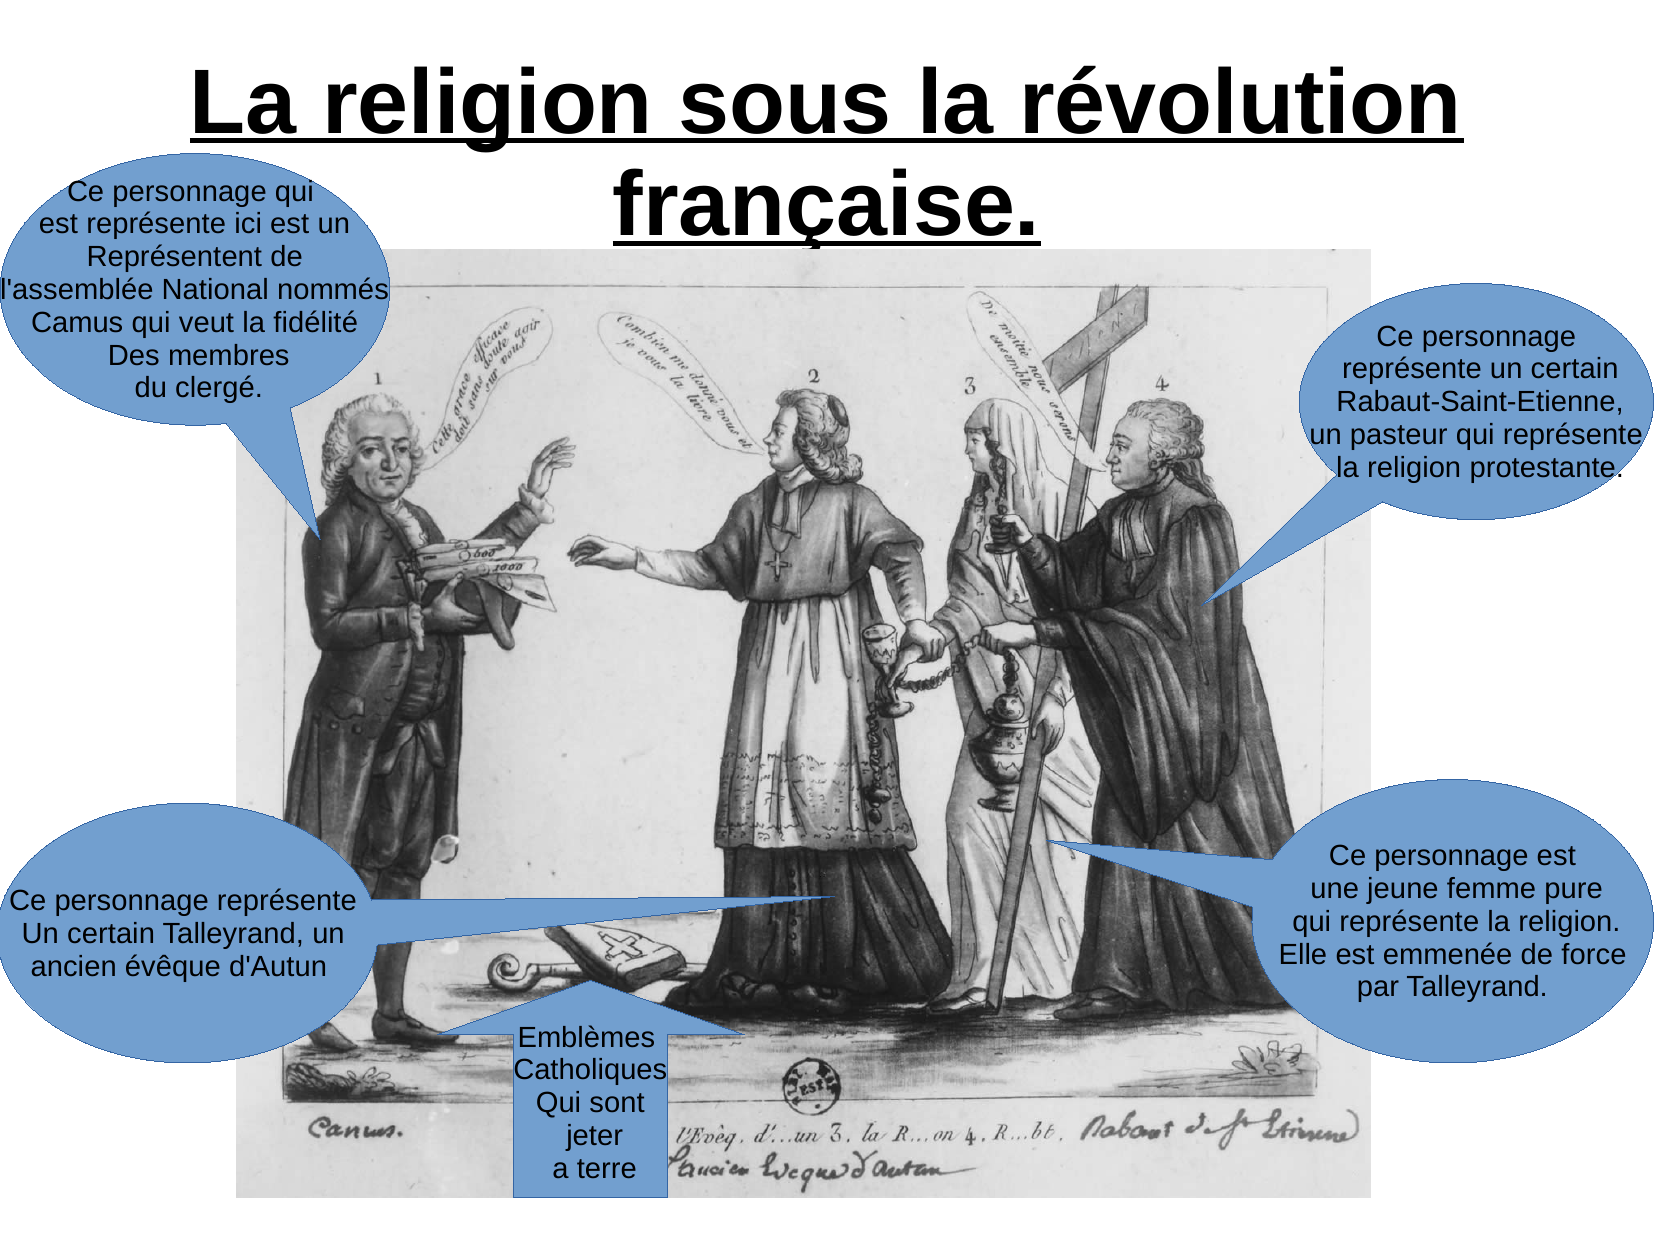

# La religion sous la révolution française.
Ce personnage qui
est représente ici est un
Représentent de
 l'assemblée National nommés
Camus qui veut la fidélité
 Des membres
 du clergé.
Ce personnage
 représente un certain
 Rabaut-Saint-Etienne,
un pasteur qui représente
 la religion protestante.
Ce personnage est
 une jeune femme pure
 qui représente la religion.
Elle est emmenée de force
par Talleyrand.
Ce personnage représente
Un certain Talleyrand, un
ancien évêque d'Autun
Emblèmes
Catholiques
Qui sont
 jeter
 a terre